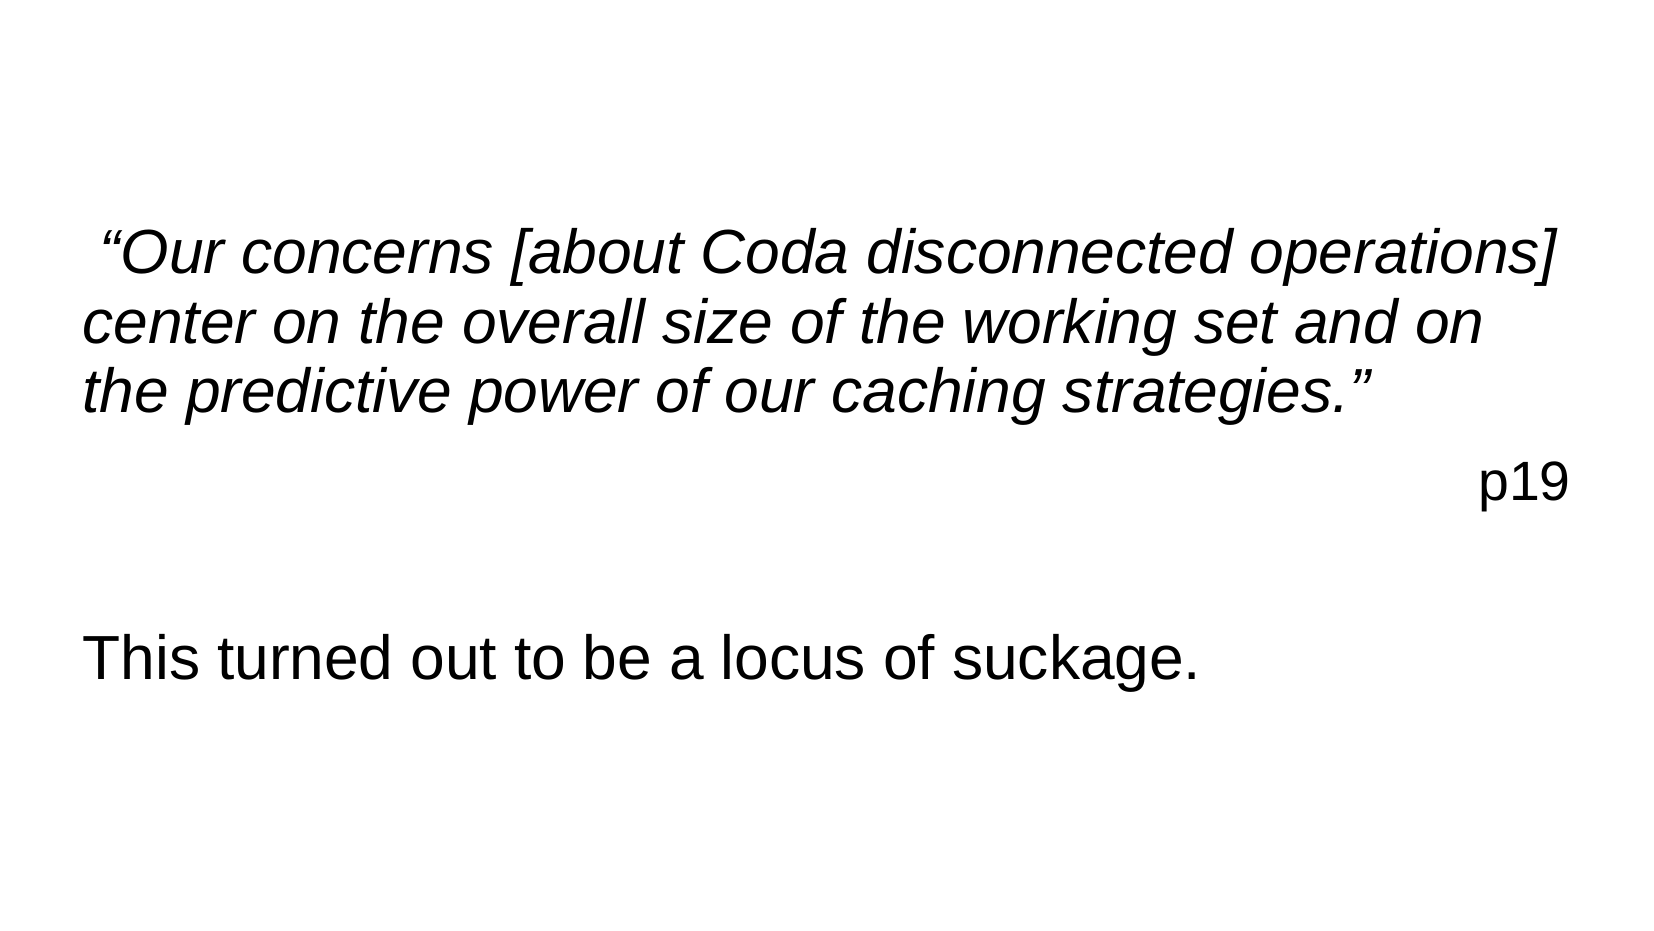

# “Our concerns [about Coda disconnected operations] center on the overall size of the working set and on the predictive power of our caching strategies.”
p19
This turned out to be a locus of suckage.